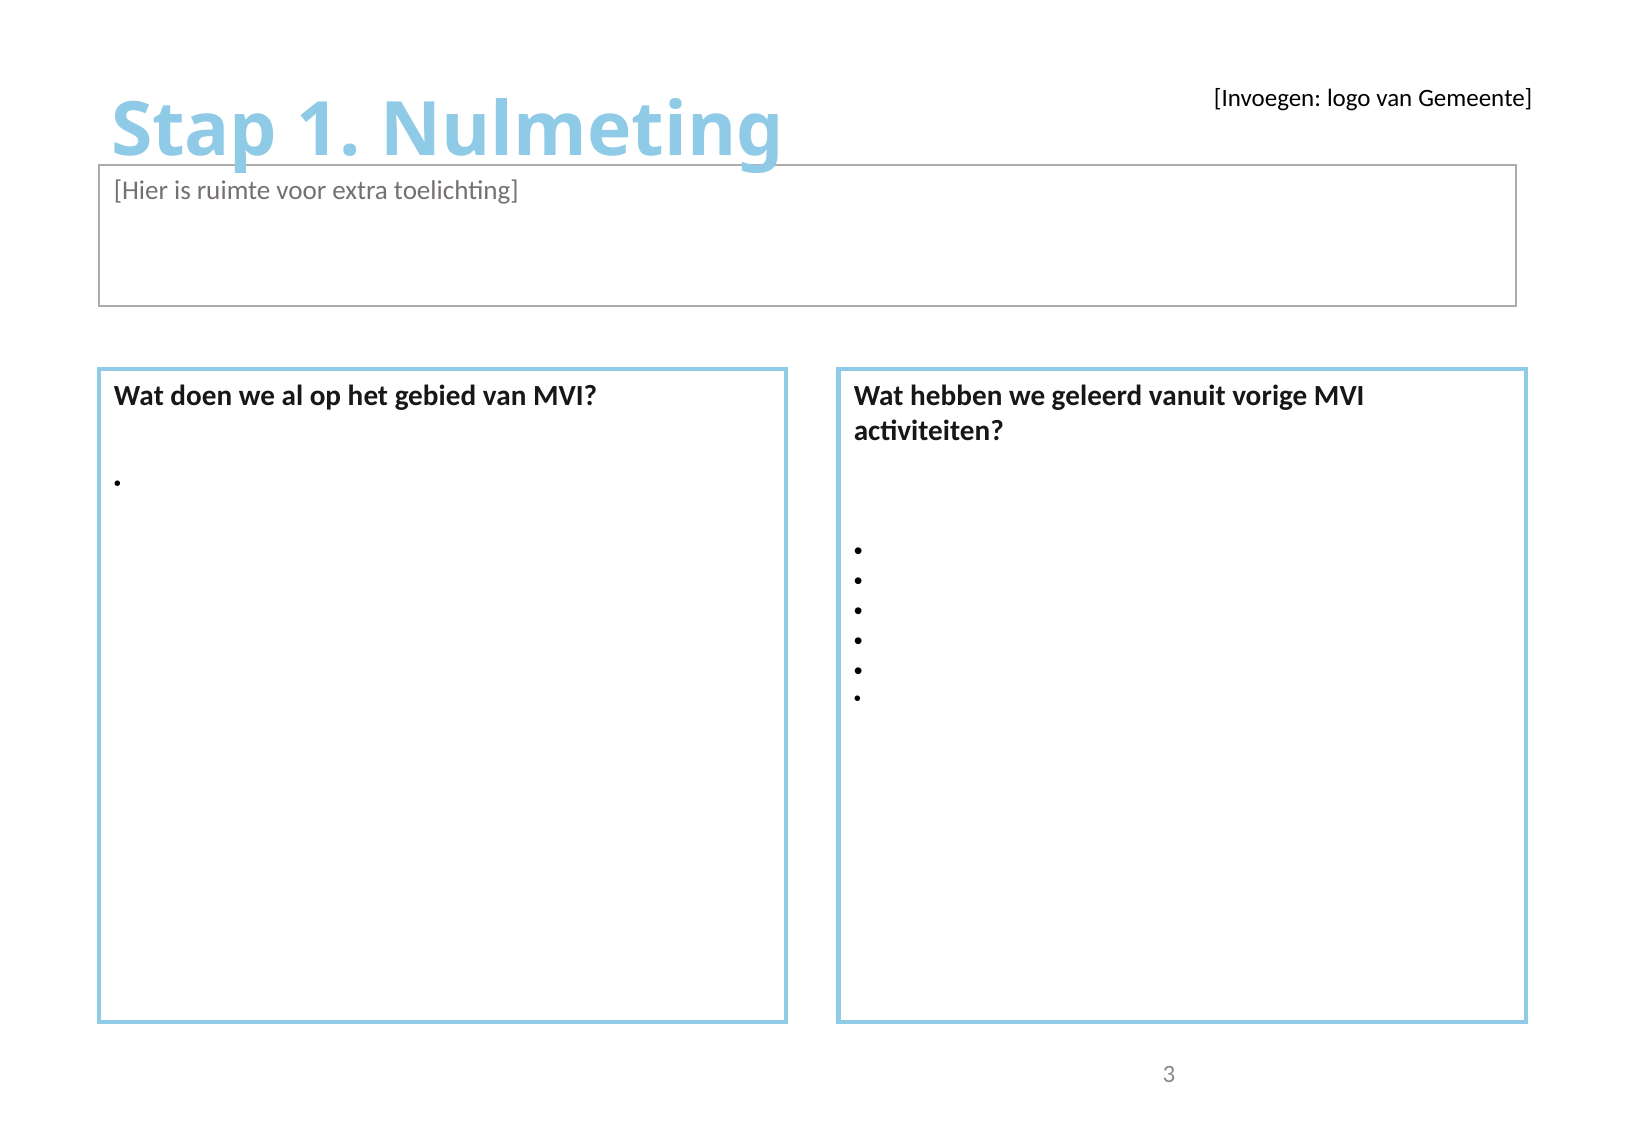

Stap 1. Nulmeting
[Invoegen: logo van Gemeente]
[Hier is ruimte voor extra toelichting]
Wat doen we al op het gebied van MVI?
Wat hebben we geleerd vanuit vorige MVI activiteiten?